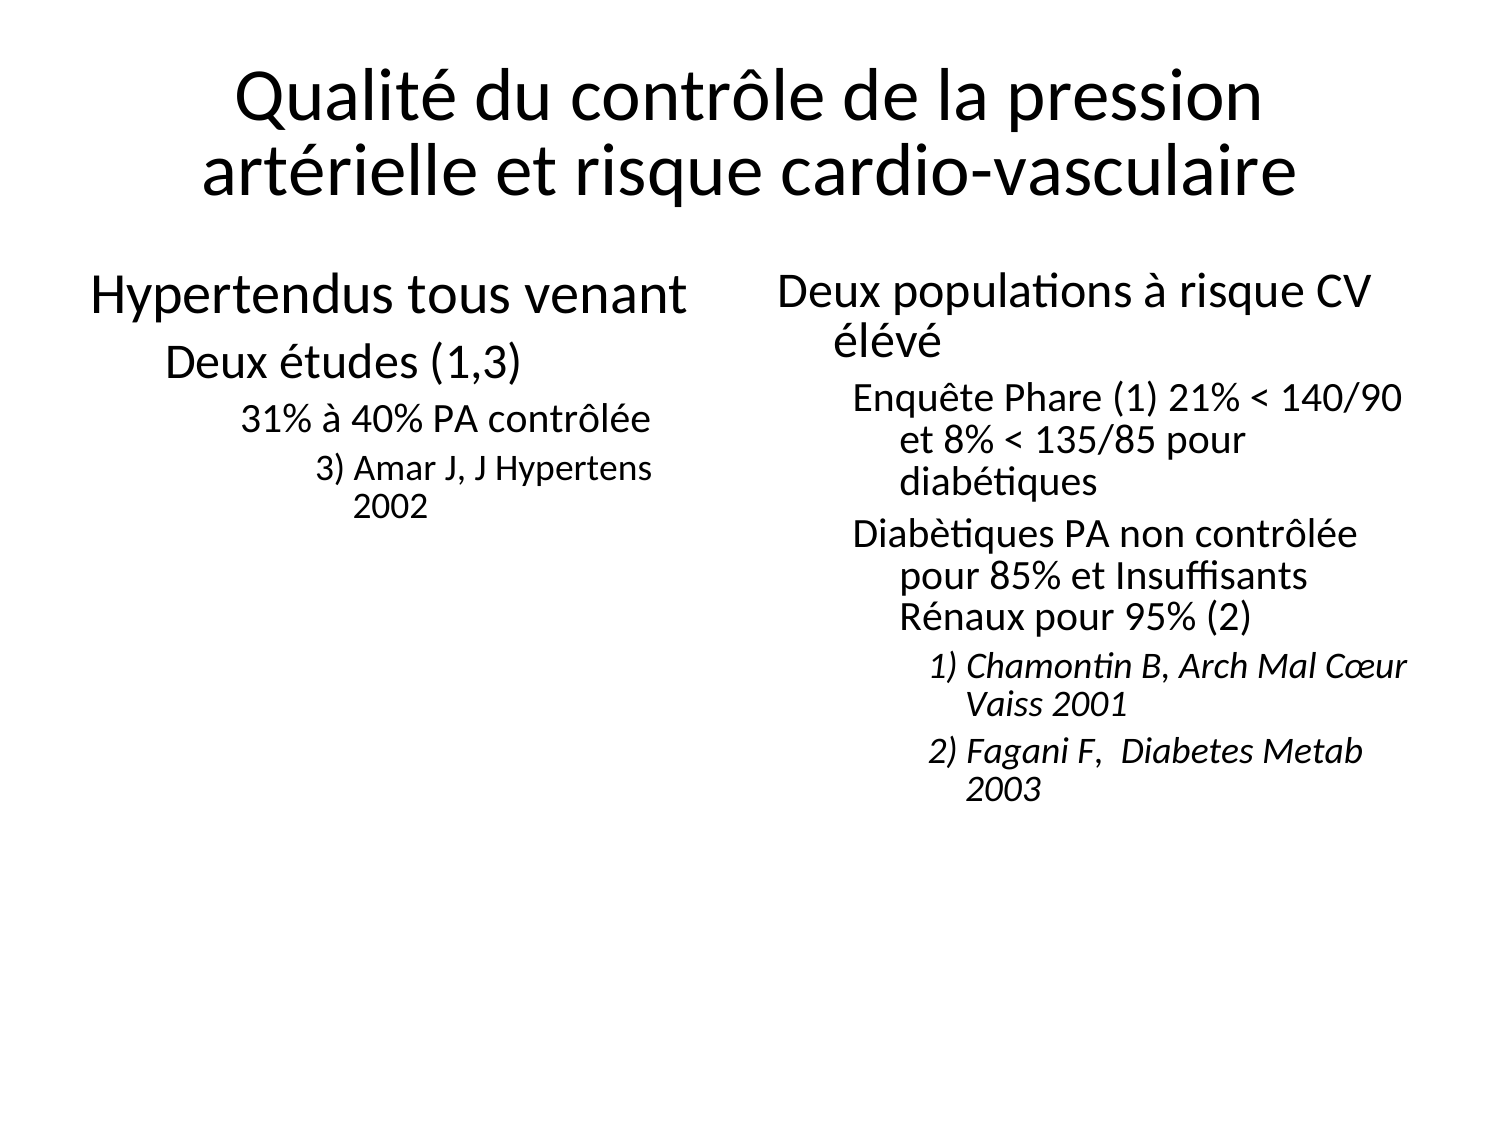

# Qualité du contrôle de la pression artérielle et risque cardio-vasculaire
Hypertendus tous venant
Deux études (1,3)
31% à 40% PA contrôlée
3) Amar J, J Hypertens 2002
Deux populations à risque CV élévé
Enquête Phare (1) 21% < 140/90 et 8% < 135/85 pour diabétiques
Diabètiques PA non contrôlée pour 85% et Insuffisants Rénaux pour 95% (2)
1) Chamontin B, Arch Mal Cœur Vaiss 2001
2) Fagani F, Diabetes Metab 2003